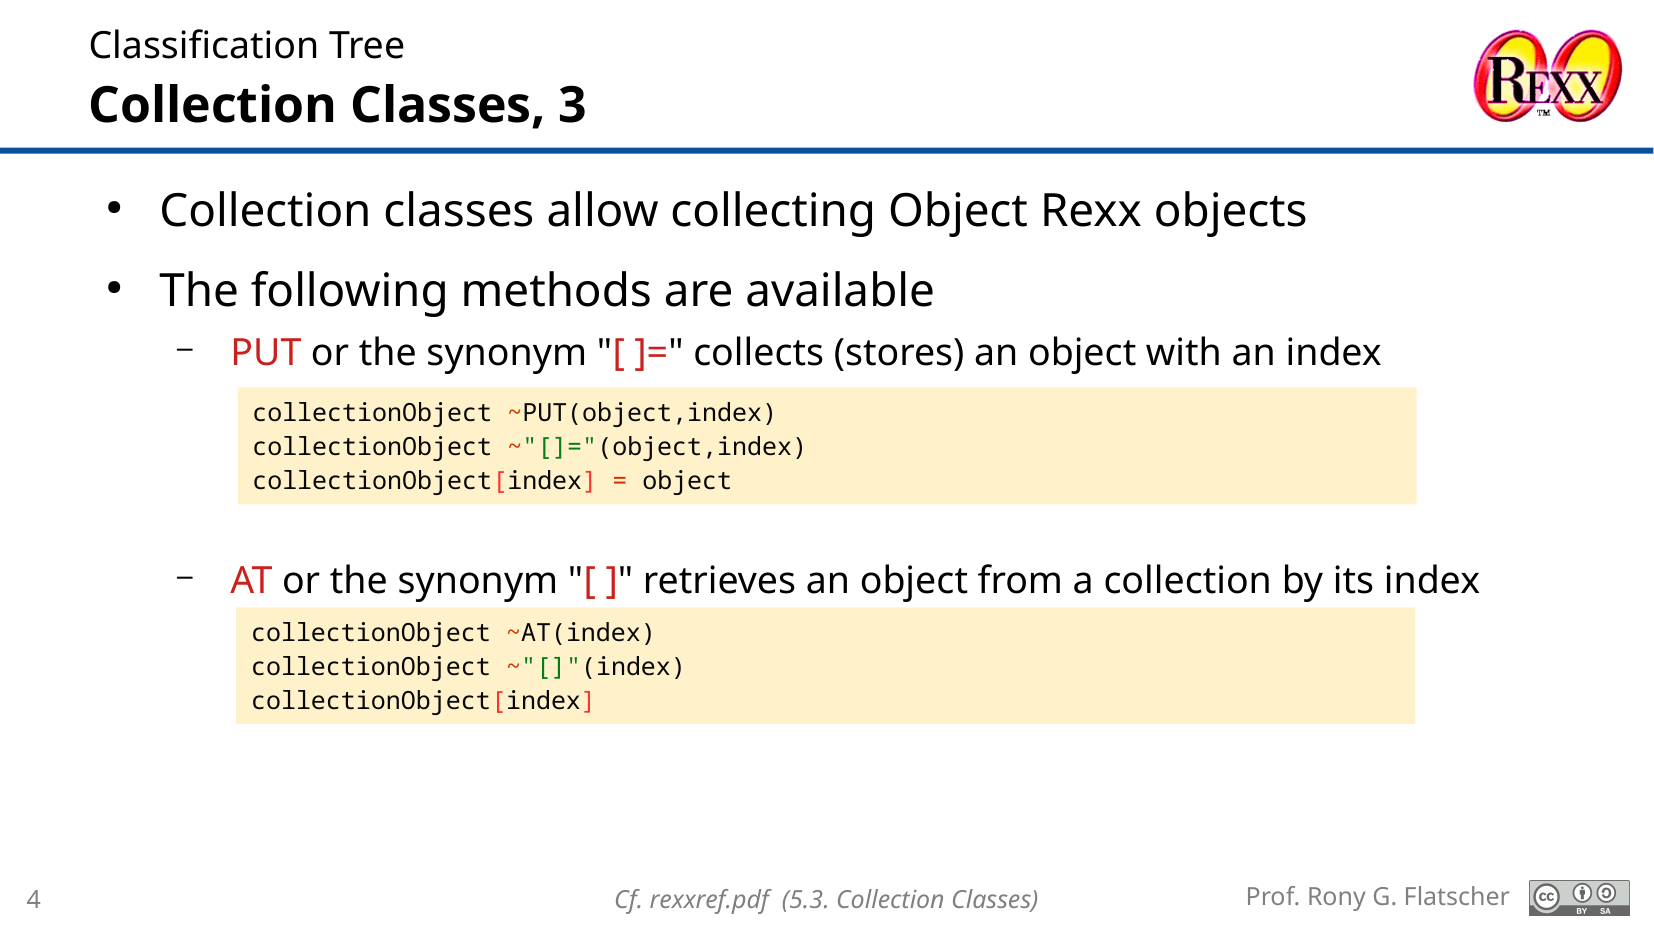

Classification Tree
Collection Classes, 3
# Collection classes allow collecting Object Rexx objects
The following methods are available
PUT or the synonym "[ ]=" collects (stores) an object with an index
AT or the synonym "[ ]" retrieves an object from a collection by its index
collectionObject ~PUT(object,index)
collectionObject ~"[]="(object,index)
collectionObject[index] = object
collectionObject ~AT(index)
collectionObject ~"[]"(index)
collectionObject[index]
Cf. rexxref.pdf (5.3. Collection Classes)